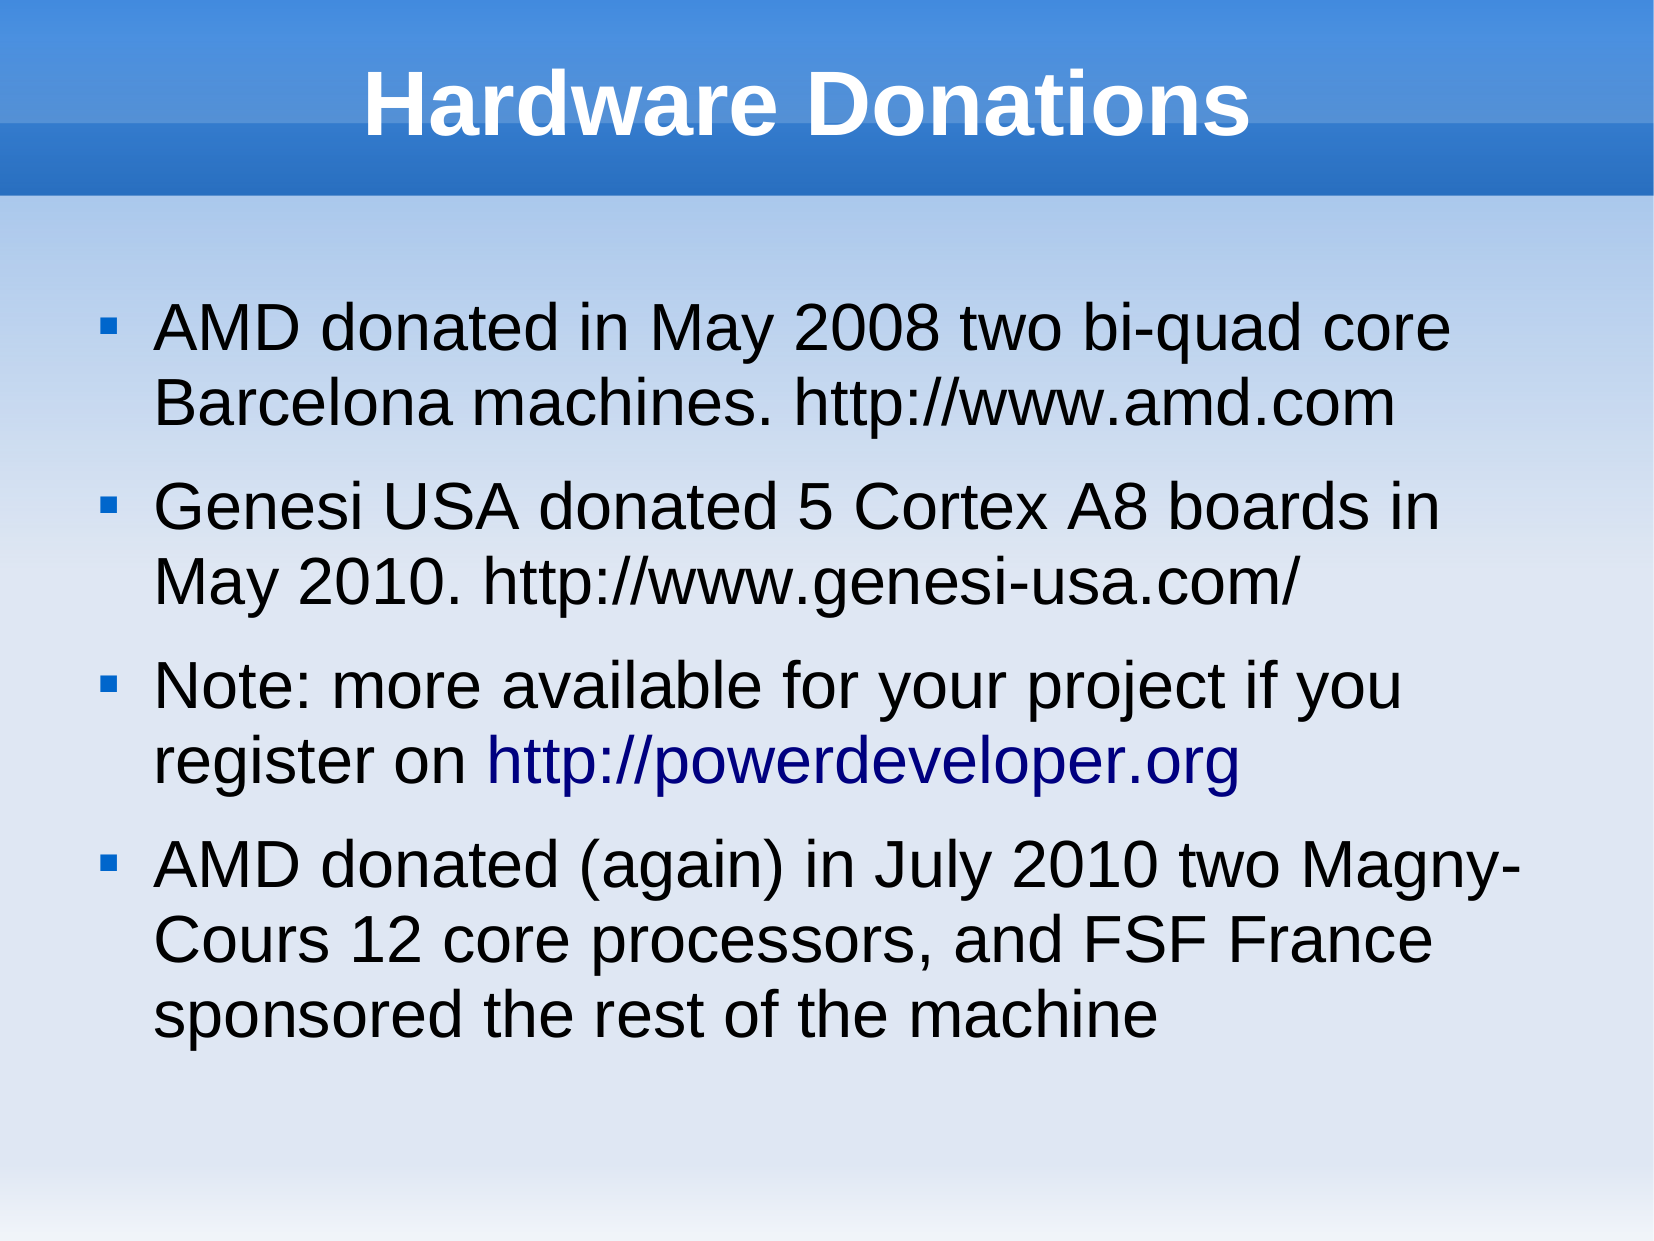

# Hardware Donations
AMD donated in May 2008 two bi-quad core Barcelona machines. http://www.amd.com
Genesi USA donated 5 Cortex A8 boards in May 2010. http://www.genesi-usa.com/
Note: more available for your project if you register on http://powerdeveloper.org
AMD donated (again) in July 2010 two Magny-Cours 12 core processors, and FSF France sponsored the rest of the machine